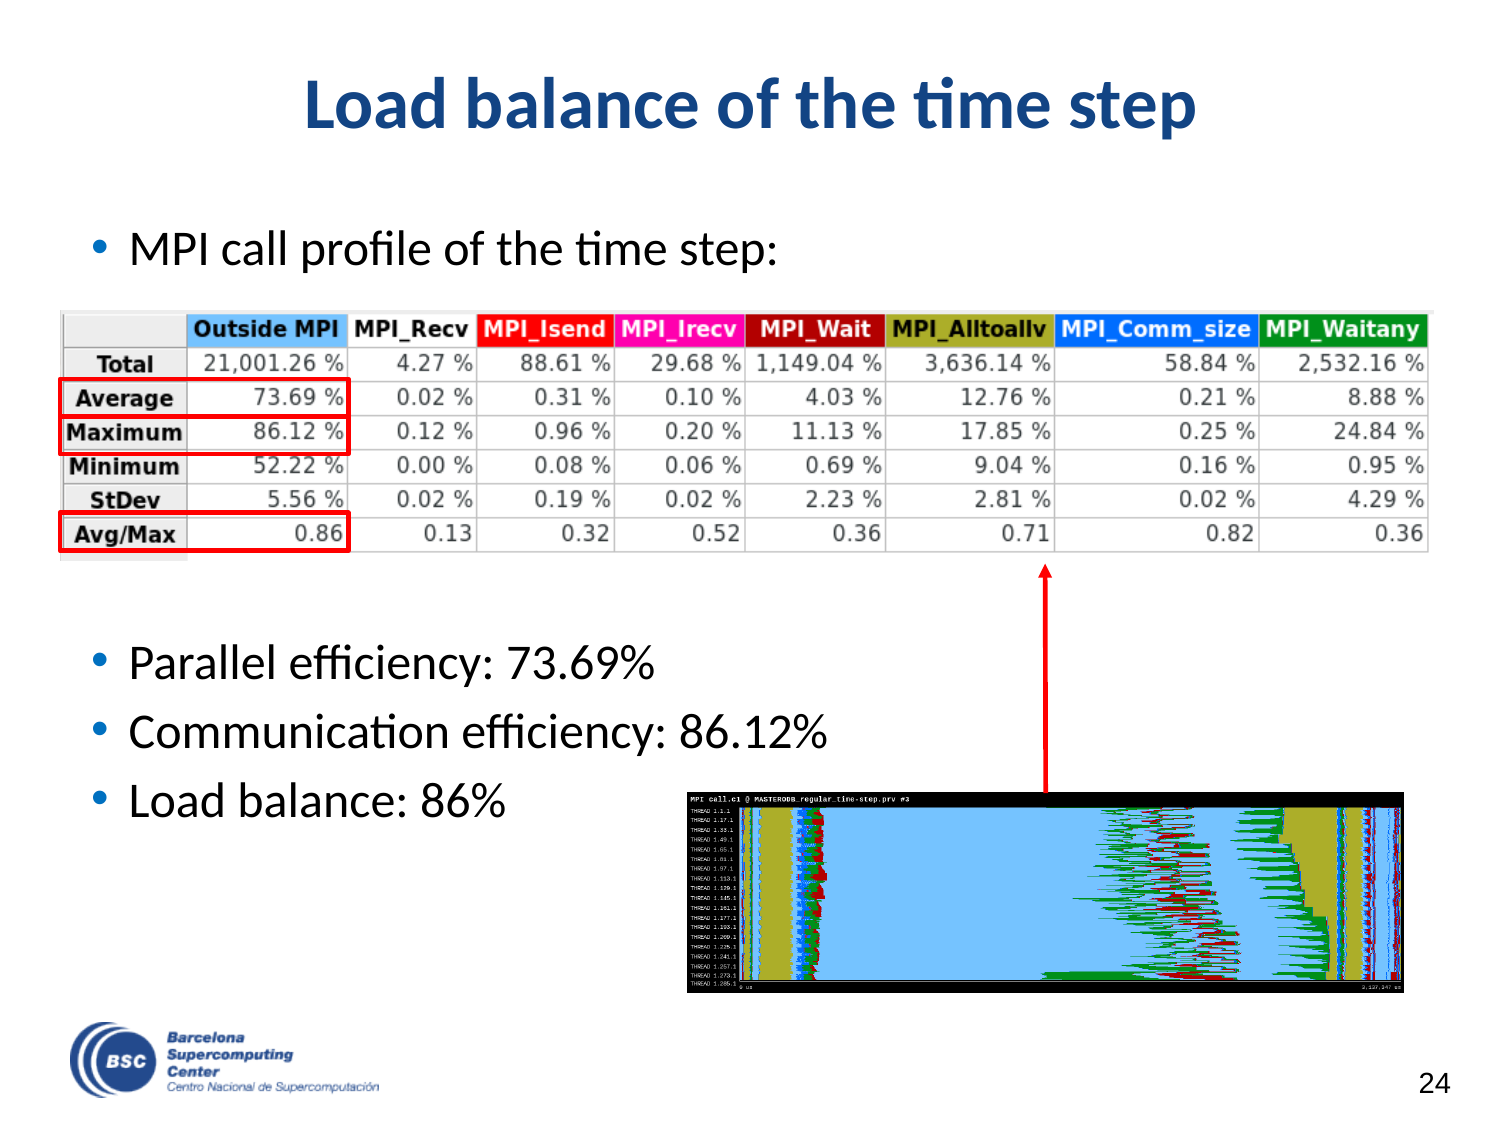

# Load balance of the time step
MPI call profile of the time step:
Parallel efficiency: 73.69%
Communication efficiency: 86.12%
Load balance: 86%